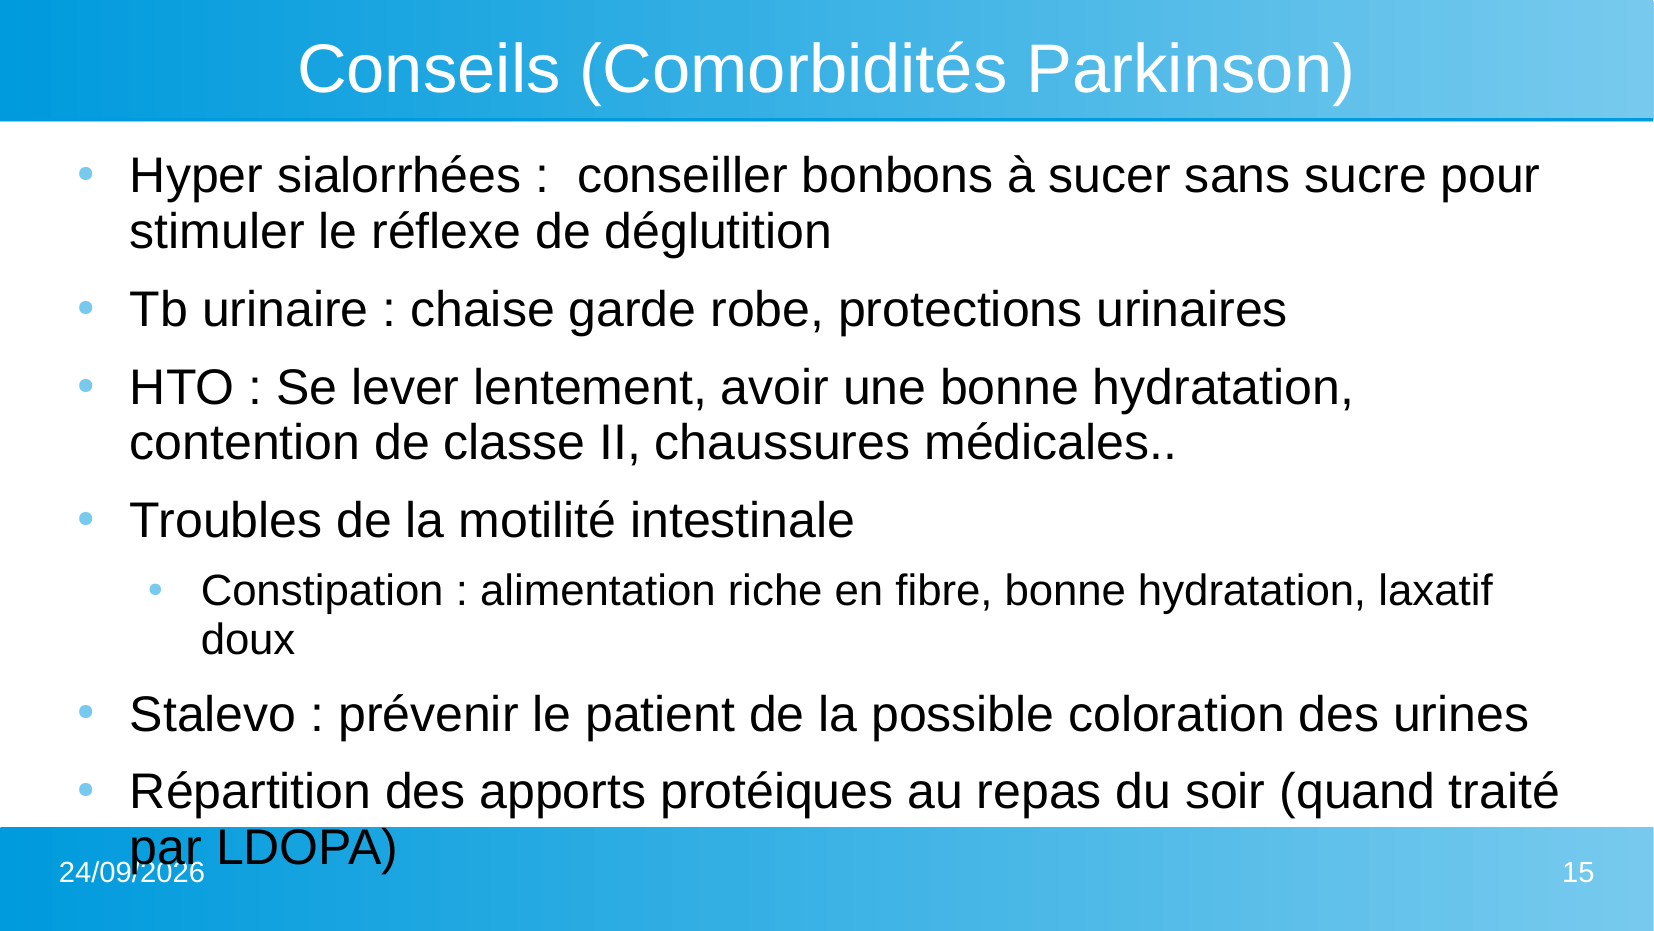

# Conseils (Comorbidités Parkinson)
Hyper sialorrhées : conseiller bonbons à sucer sans sucre pour stimuler le réflexe de déglutition
Tb urinaire : chaise garde robe, protections urinaires
HTO : Se lever lentement, avoir une bonne hydratation, contention de classe II, chaussures médicales..
Troubles de la motilité intestinale
Constipation : alimentation riche en fibre, bonne hydratation, laxatif doux
Stalevo : prévenir le patient de la possible coloration des urines
Répartition des apports protéiques au repas du soir (quand traité par LDOPA)
15